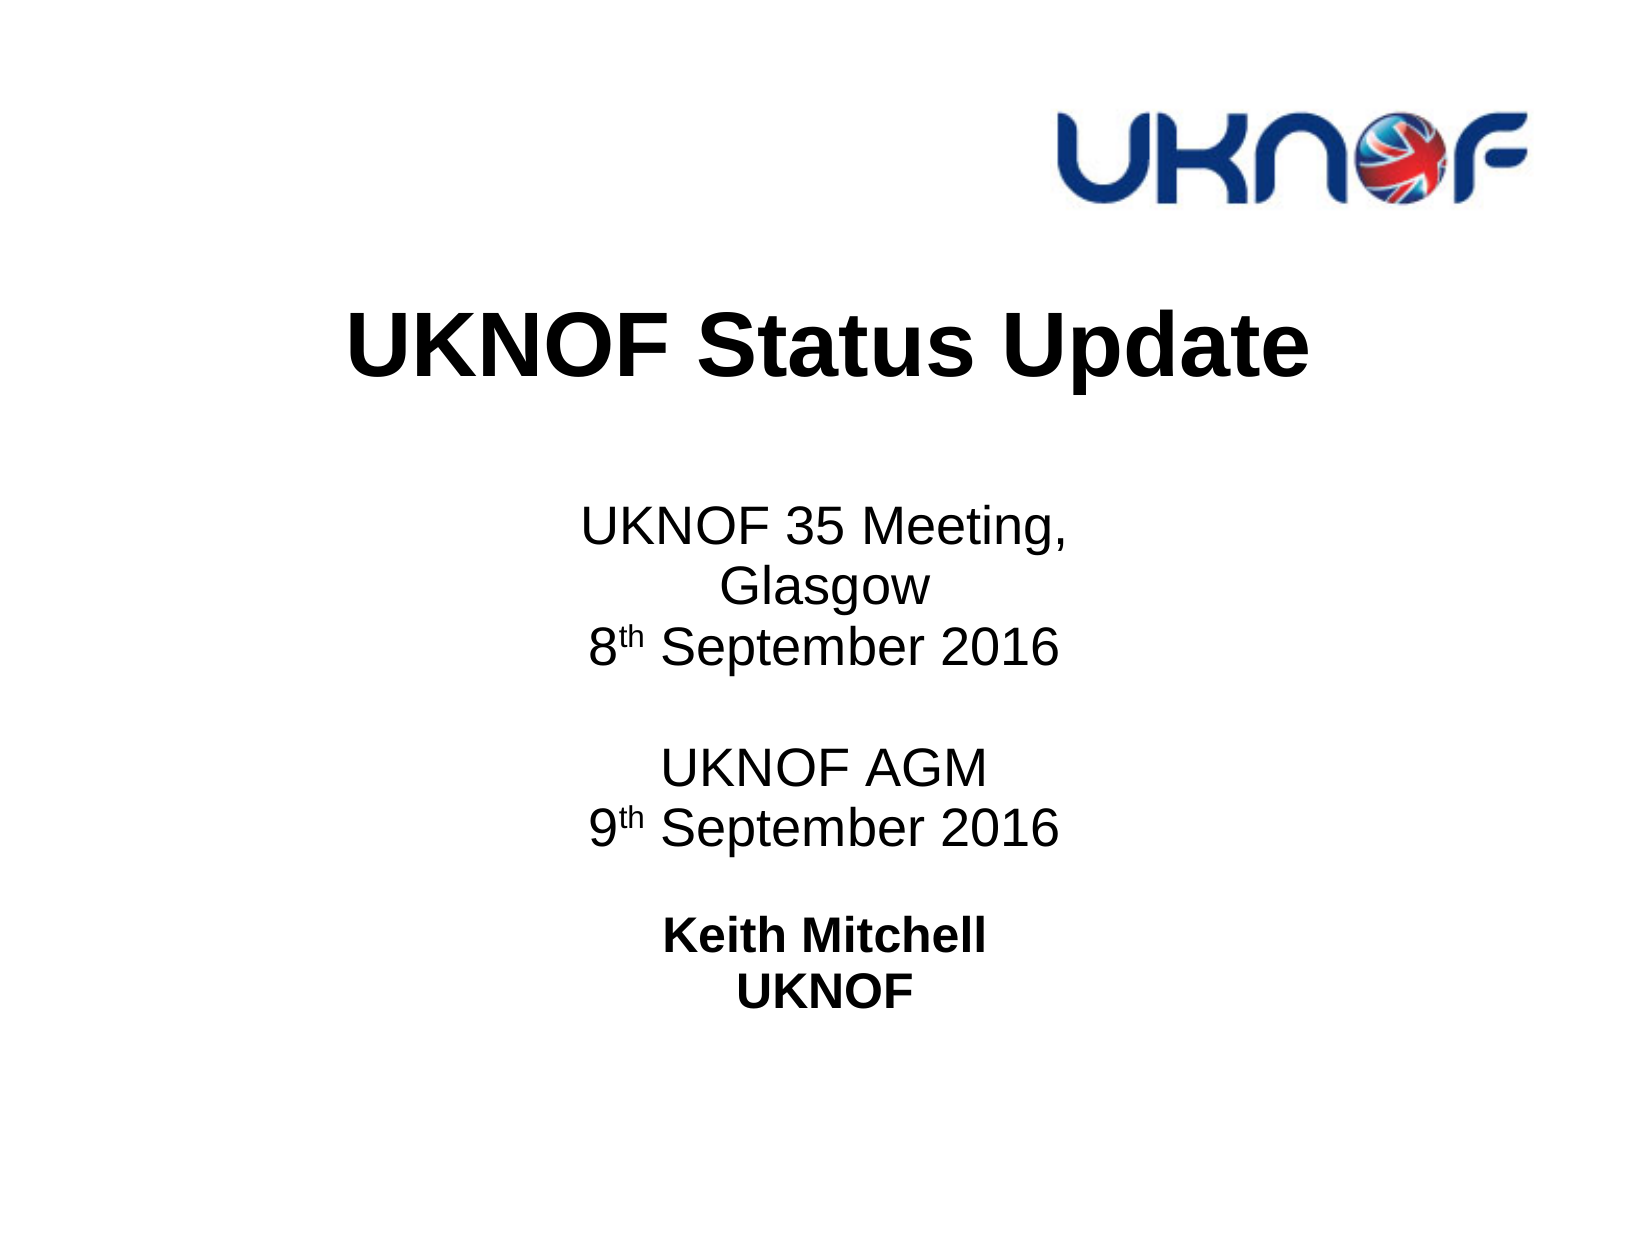

UKNOF Status Update
UKNOF 35 Meeting,
Glasgow
8th September 2016
UKNOF AGM
9th September 2016
Keith Mitchell
UKNOF